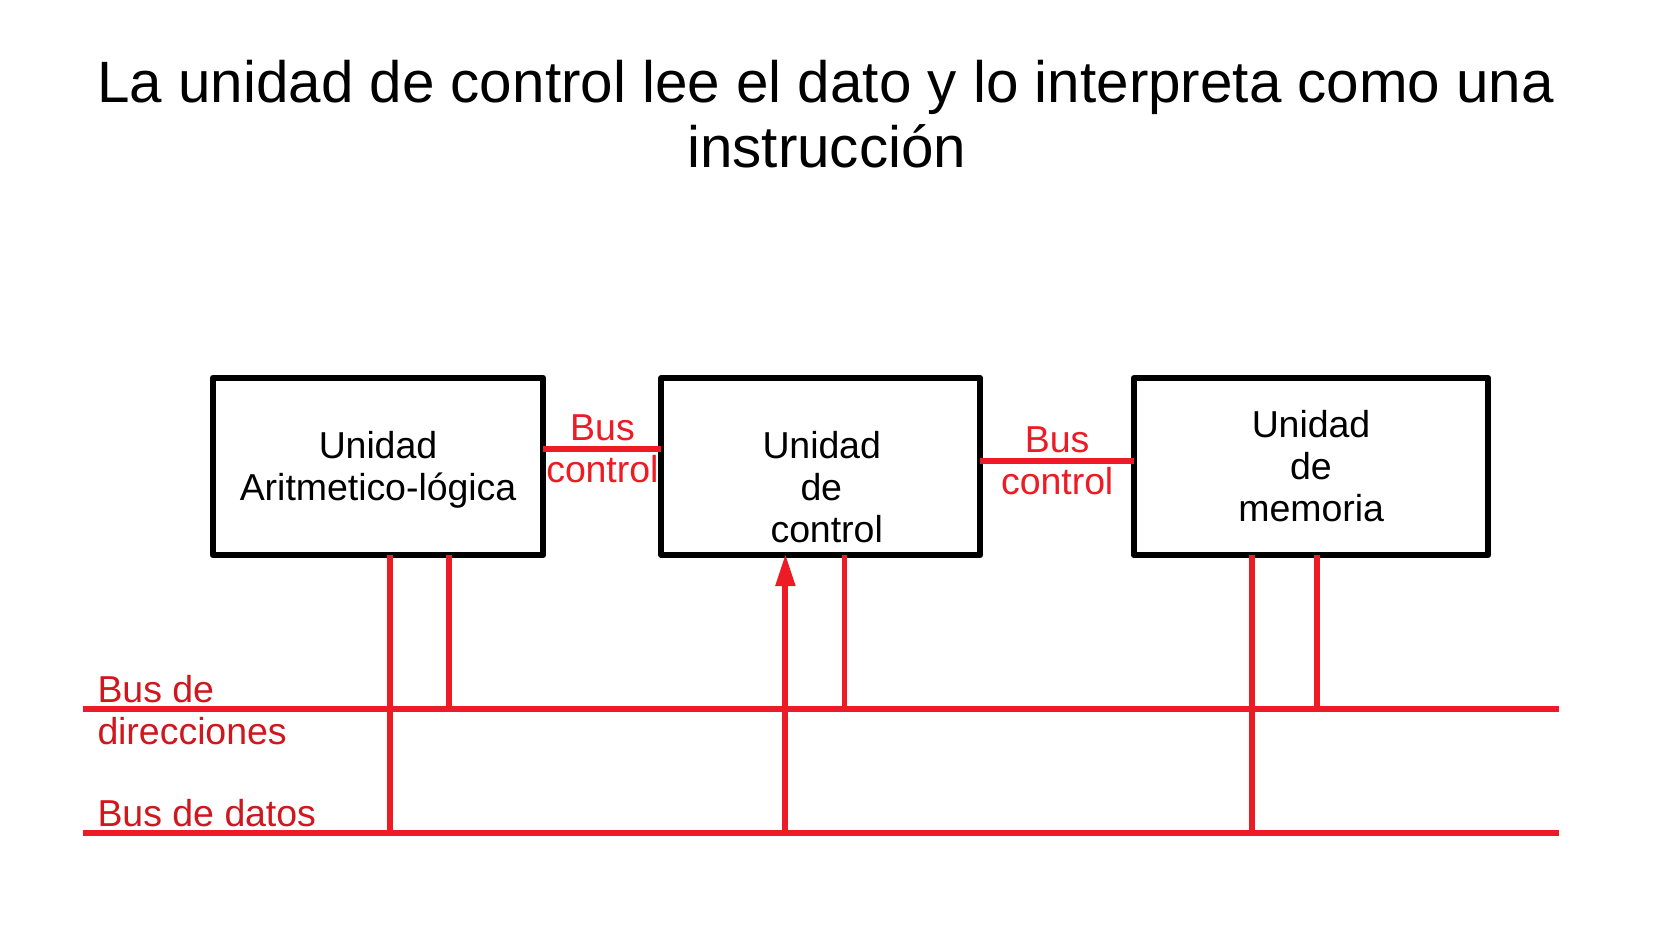

# La unidad de control lee el dato y lo interpreta como una instrucción
Unidad
de
control
Unidad
Aritmetico-lógica
Unidad
de
memoria
Bus
control
Bus
control
Bus de direcciones
Bus de datos